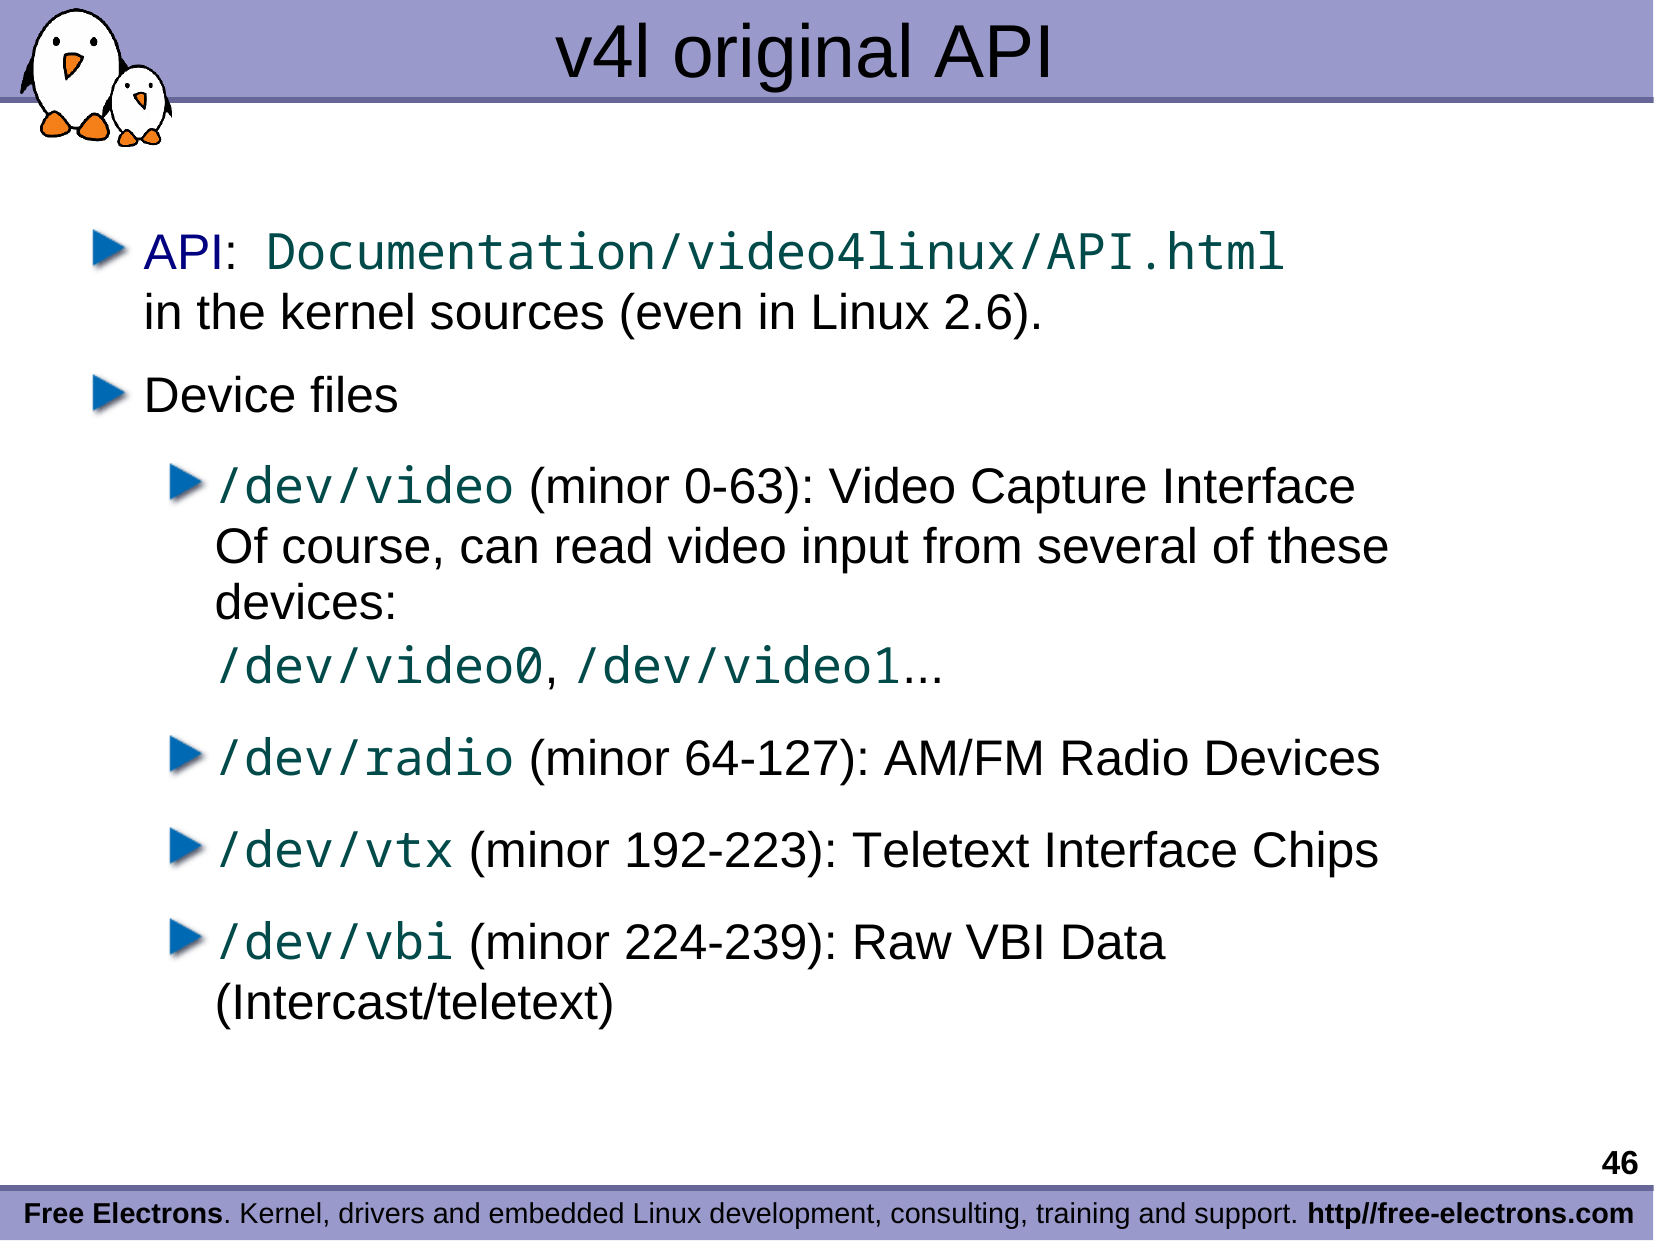

# v4l original API
API: Documentation/video4linux/API.html
in the kernel sources (even in Linux 2.6).
Device files
/dev/video (minor 0-63): Video Capture Interface
Of course, can read video input from several of these devices:
/dev/video0, /dev/video1...
/dev/radio (minor 64-127): AM/FM Radio Devices
/dev/vtx (minor 192-223): Teletext Interface Chips
/dev/vbi (minor 224-239): Raw VBI Data (Intercast/teletext)